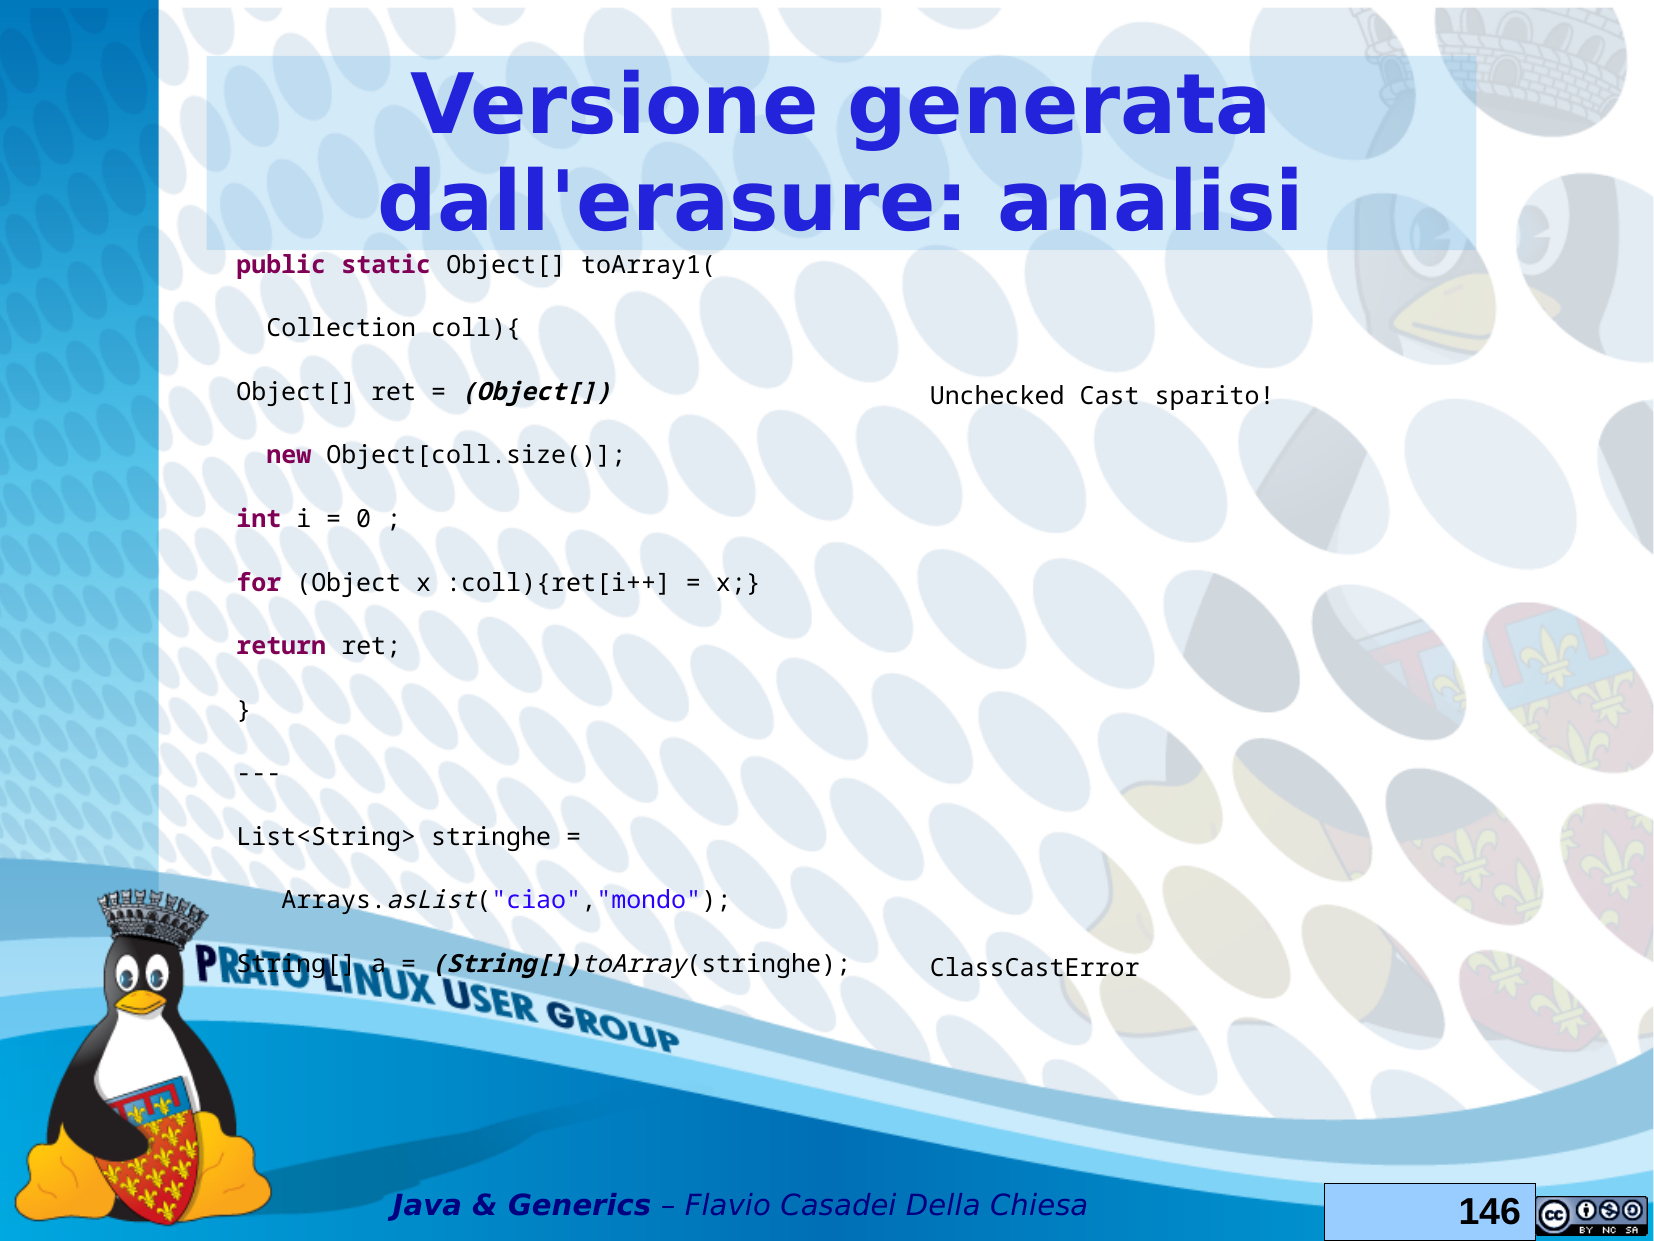

# Versione generata dall'erasure: analisi
public static Object[] toArray1(
 Collection coll){
Object[] ret = (Object[])
 new Object[coll.size()];
int i = 0 ;
for (Object x :coll){ret[i++] = x;}
return ret;
}
---
List<String> stringhe =
 Arrays.asList("ciao","mondo");
String[] a = (String[])toArray(stringhe);
Unchecked Cast sparito!
ClassCastError